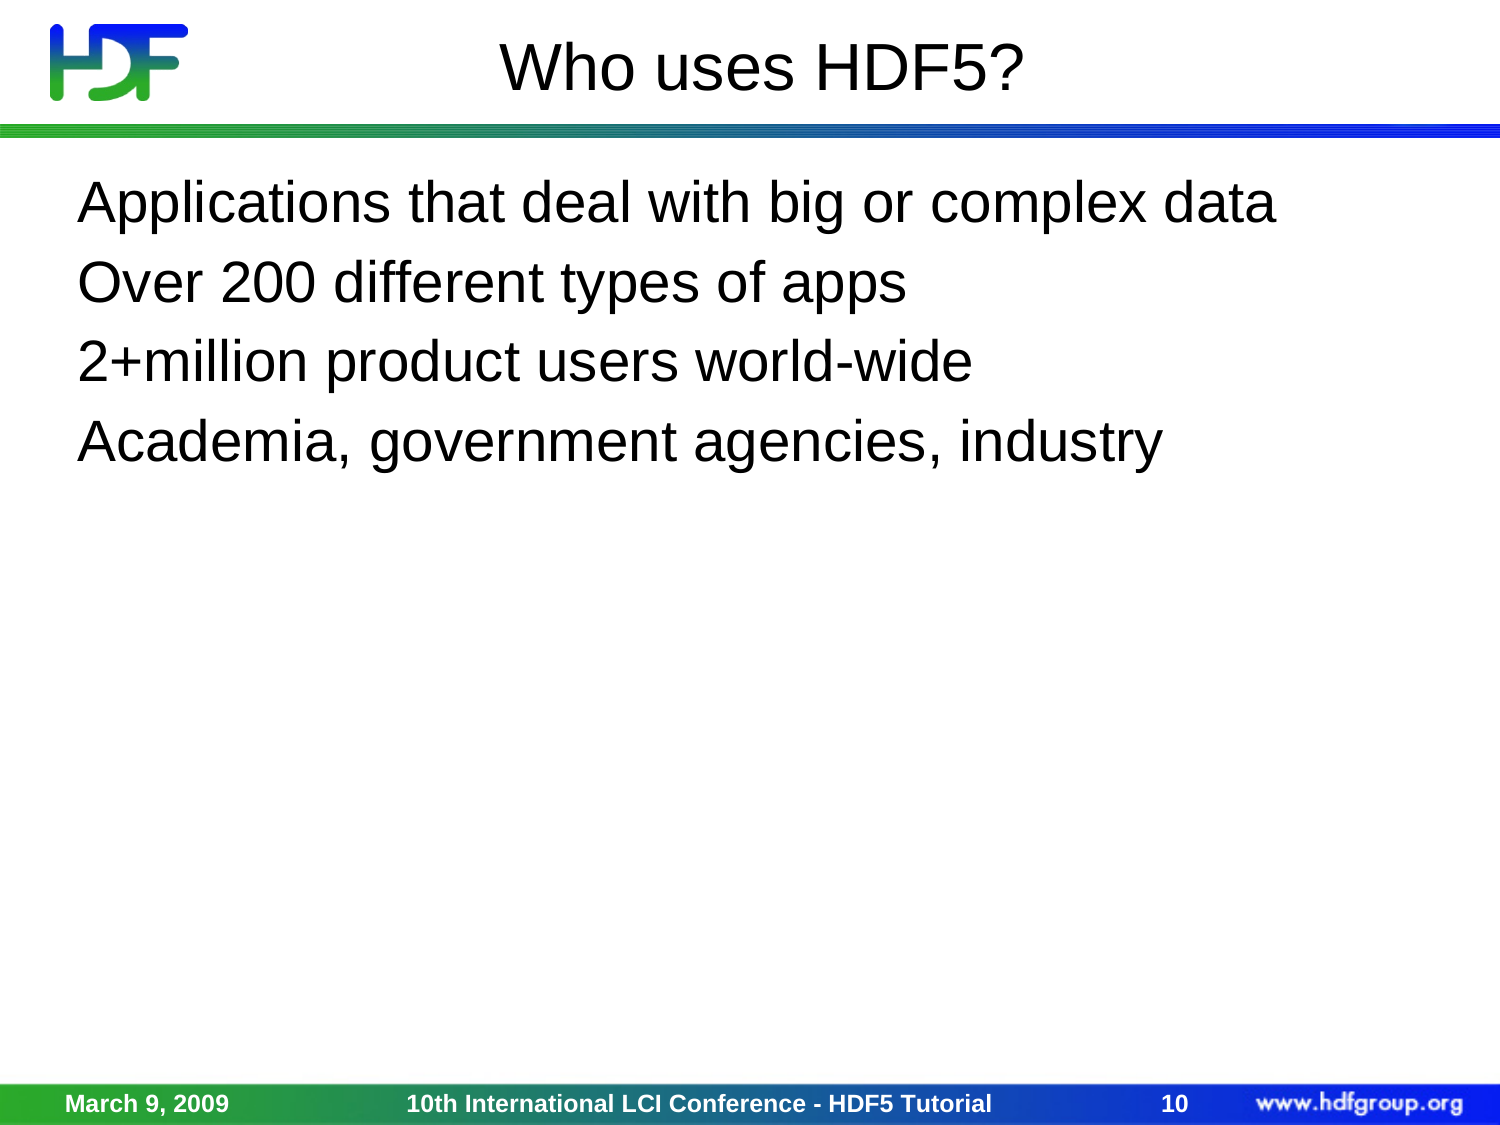

# Who uses HDF5?
Applications that deal with big or complex data
Over 200 different types of apps
2+million product users world-wide
Academia, government agencies, industry
March 9, 2009
10th International LCI Conference - HDF5 Tutorial